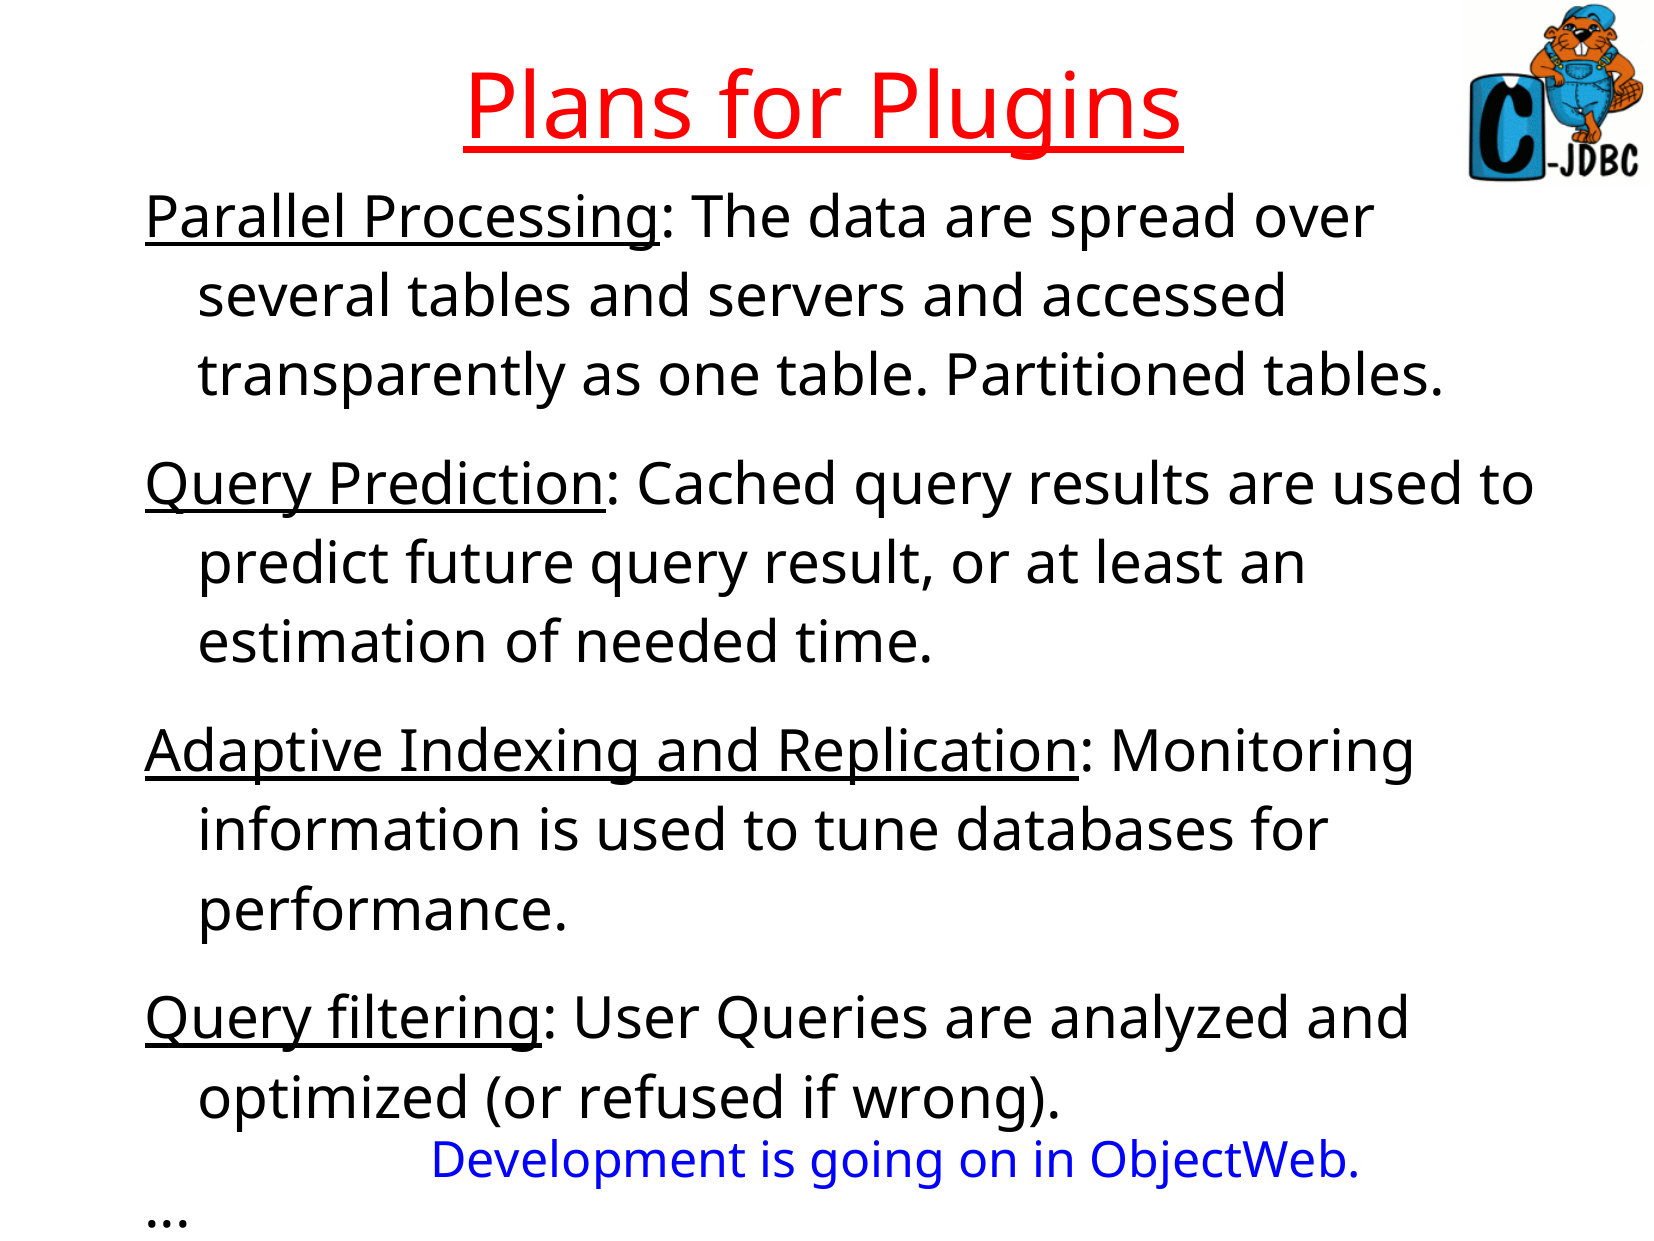

# Plans for Plugins
Parallel Processing: The data are spread over several tables and servers and accessed transparently as one table. Partitioned tables.
Query Prediction: Cached query results are used to predict future query result, or at least an estimation of needed time.
Adaptive Indexing and Replication: Monitoring information is used to tune databases for performance.
Query filtering: User Queries are analyzed and optimized (or refused if wrong).
...
Development is going on in ObjectWeb.